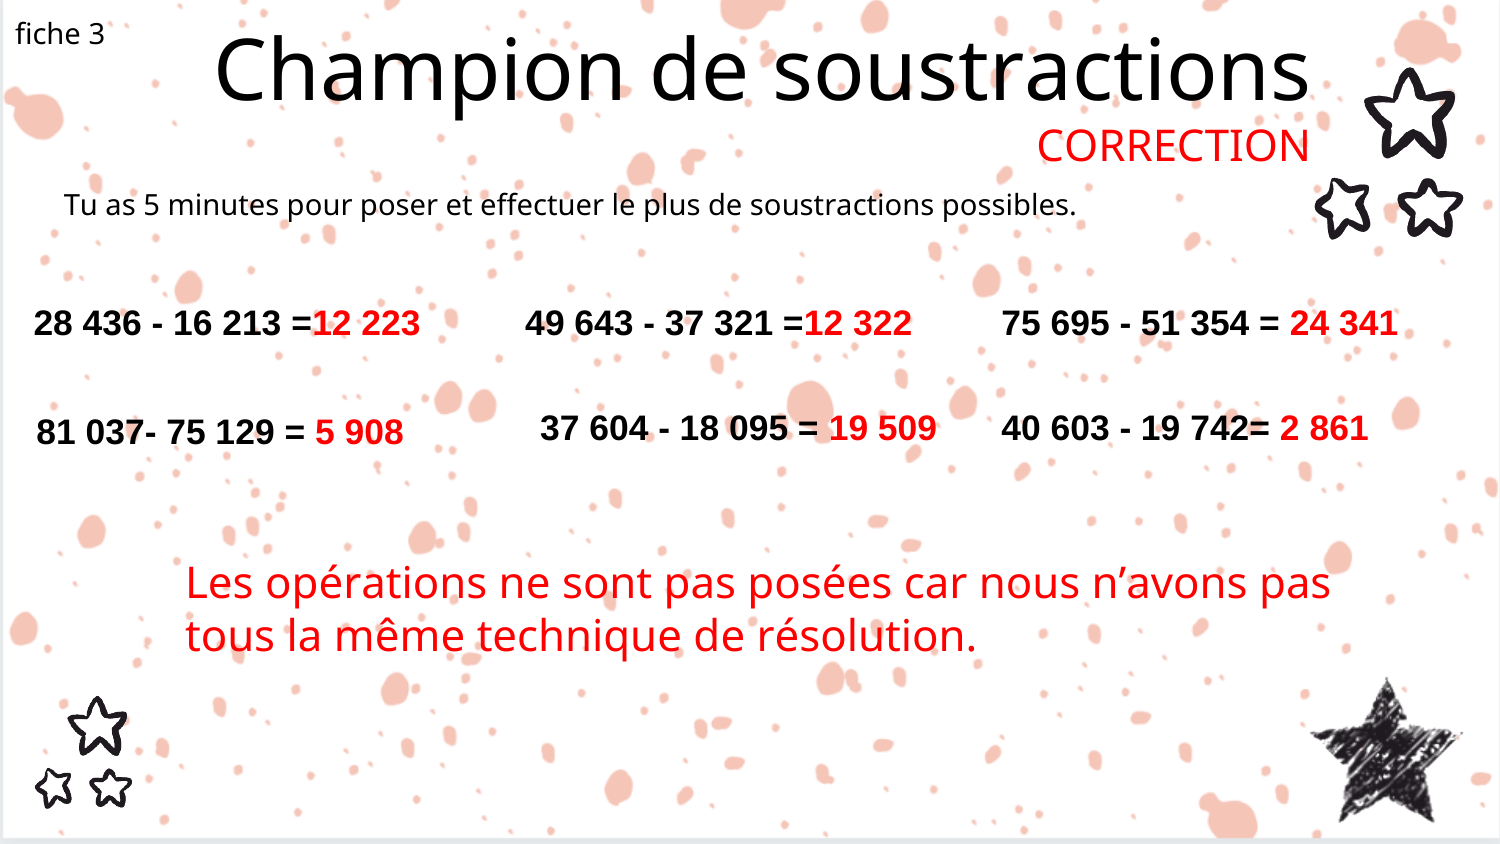

fiche 3
Champion de soustractions
CORRECTION
Tu as 5 minutes pour poser et effectuer le plus de soustractions possibles.
 28 436 - 16 213 =12 223
 49 643 - 37 321 =12 322
 75 695 - 51 354 = 24 341
 37 604 - 18 095 = 19 509
 40 603 - 19 742= 2 861
 81 037- 75 129 = 5 908
Les opérations ne sont pas posées car nous n’avons pas tous la même technique de résolution.